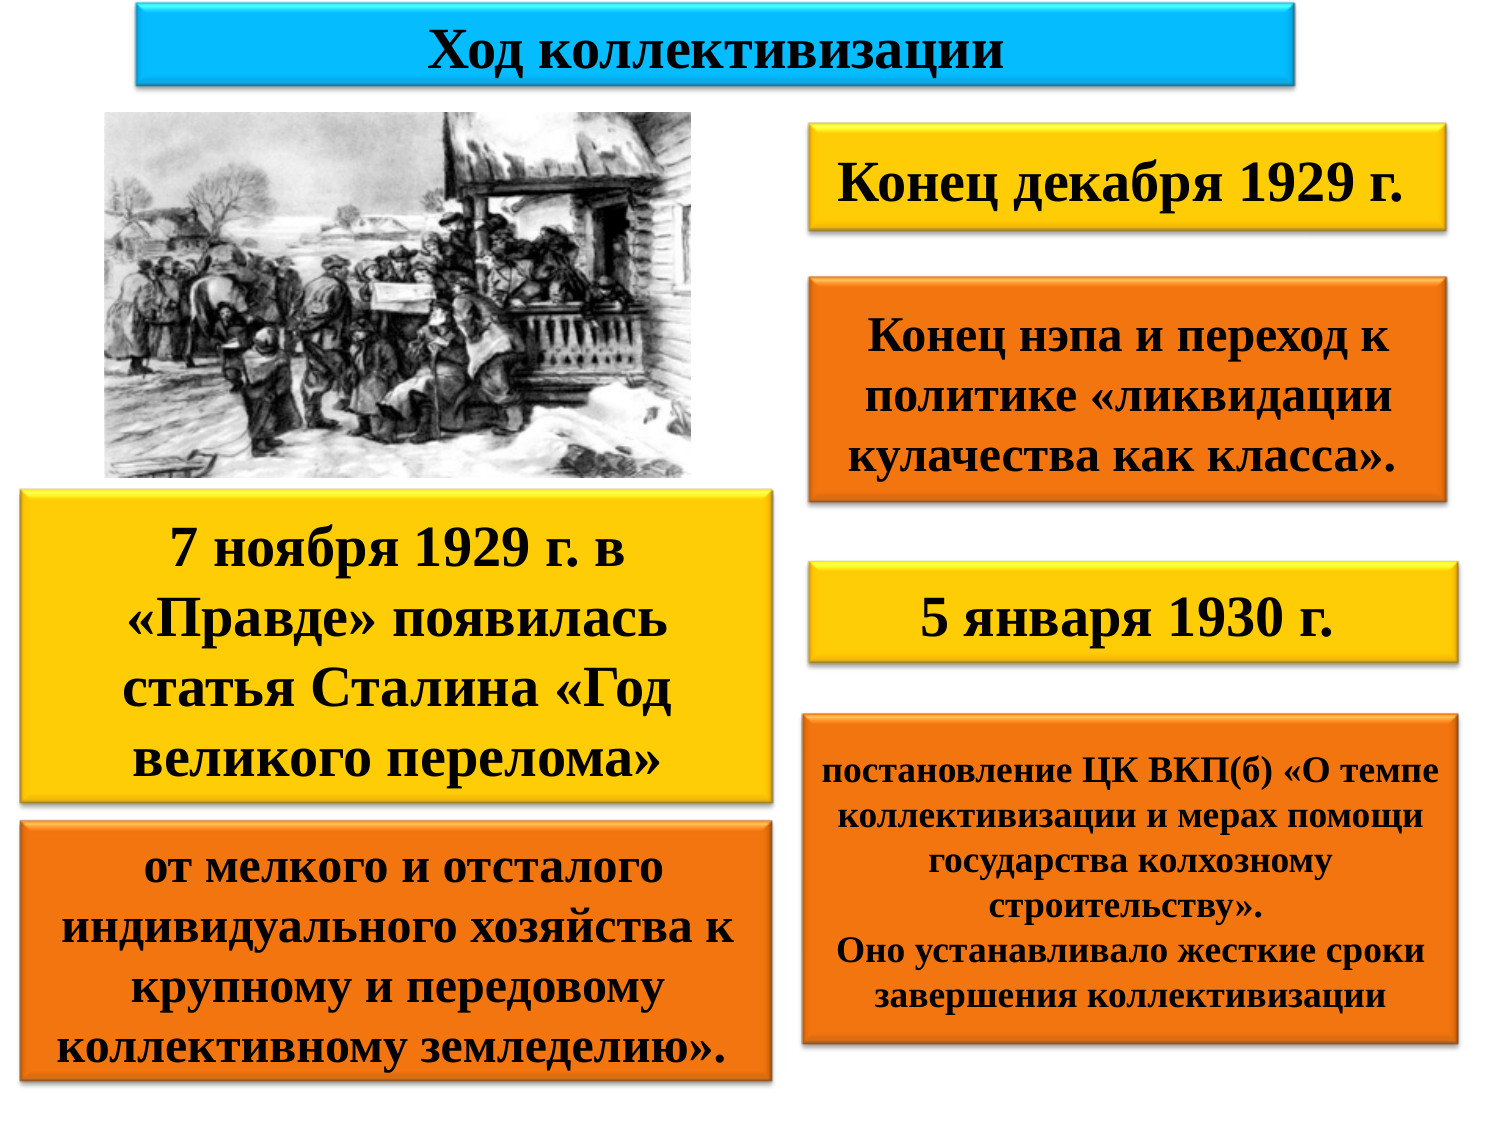

Ход коллективизации
Конец декабря 1929 г.
Конец нэпа и переход к политике «ликвидации кулачества как класса».
7 ноября 1929 г. в «Правде» появилась статья Сталина «Год великого перелома»
5 января 1930 г.
постановление ЦК ВКП(б) «О темпе коллективизации и мерах помощи государства колхозному строительству».
Оно устанавливало жесткие сроки завершения коллективизации
 от мелкого и отсталого индивидуального хозяйства к крупному и передовому коллективному земледелию».